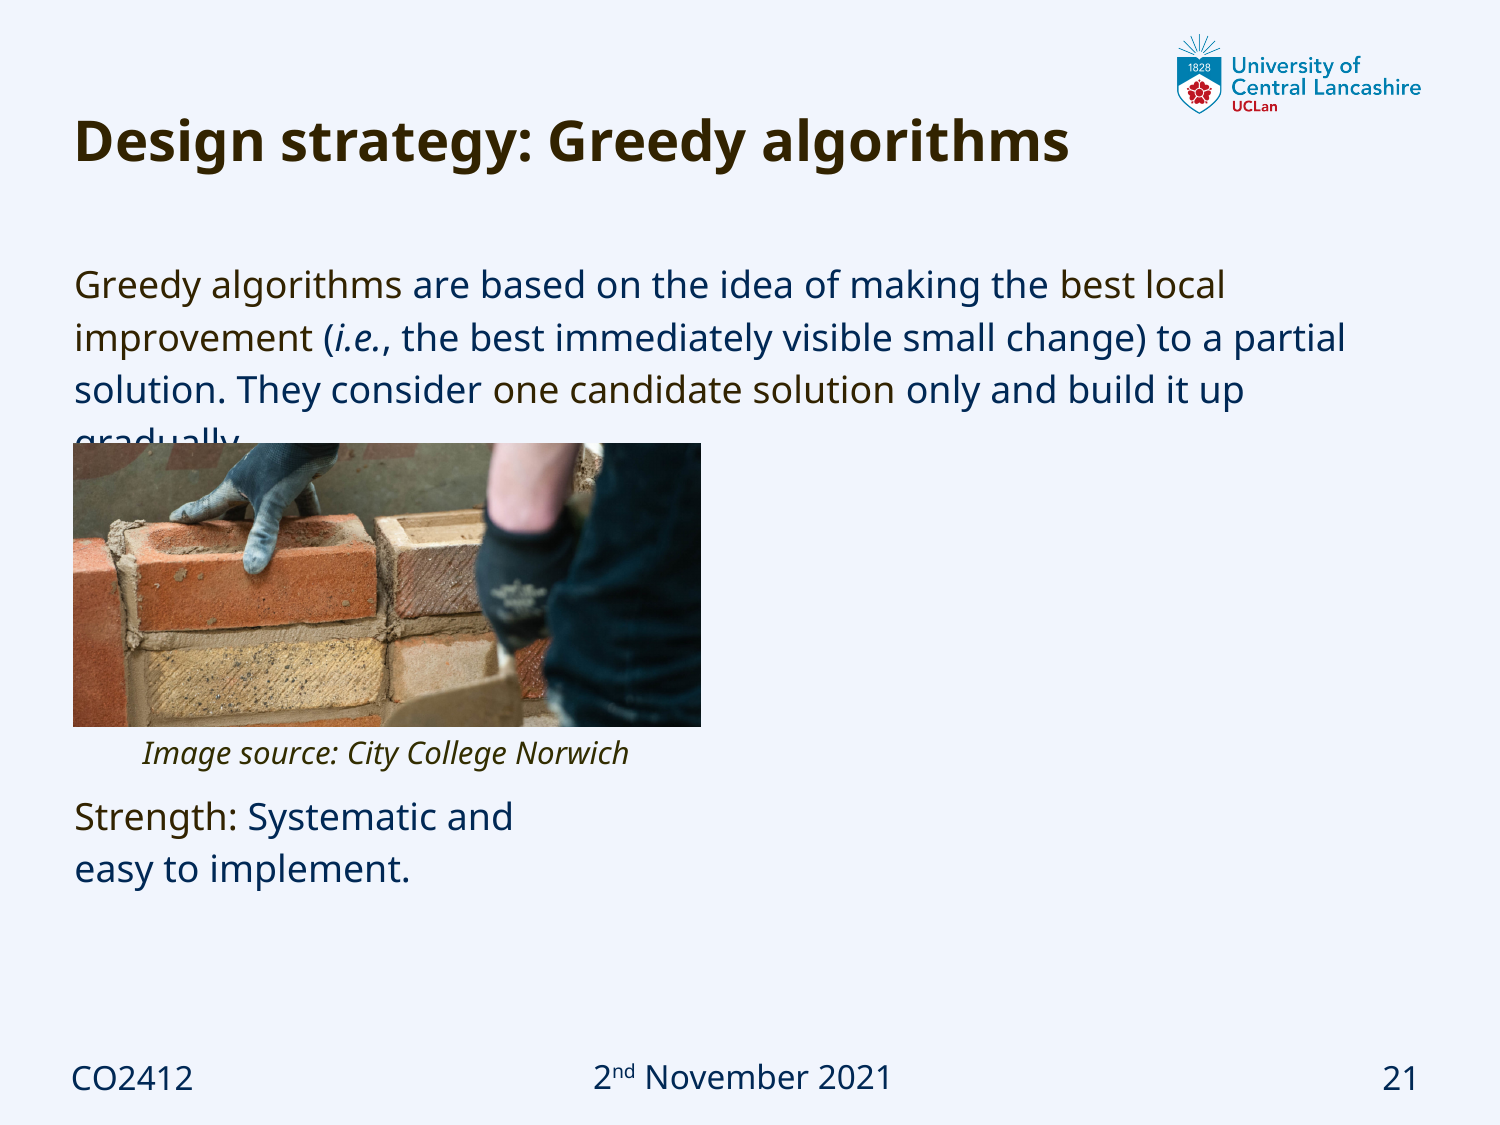

# Design strategy: Greedy algorithms
Greedy algorithms are based on the idea of making the best local improvement (i.e., the best immediately visible small change) to a partial solution. They consider one candidate solution only and build it up gradually.
Image source: City College Norwich
Strength: Systematic and
easy to implement.